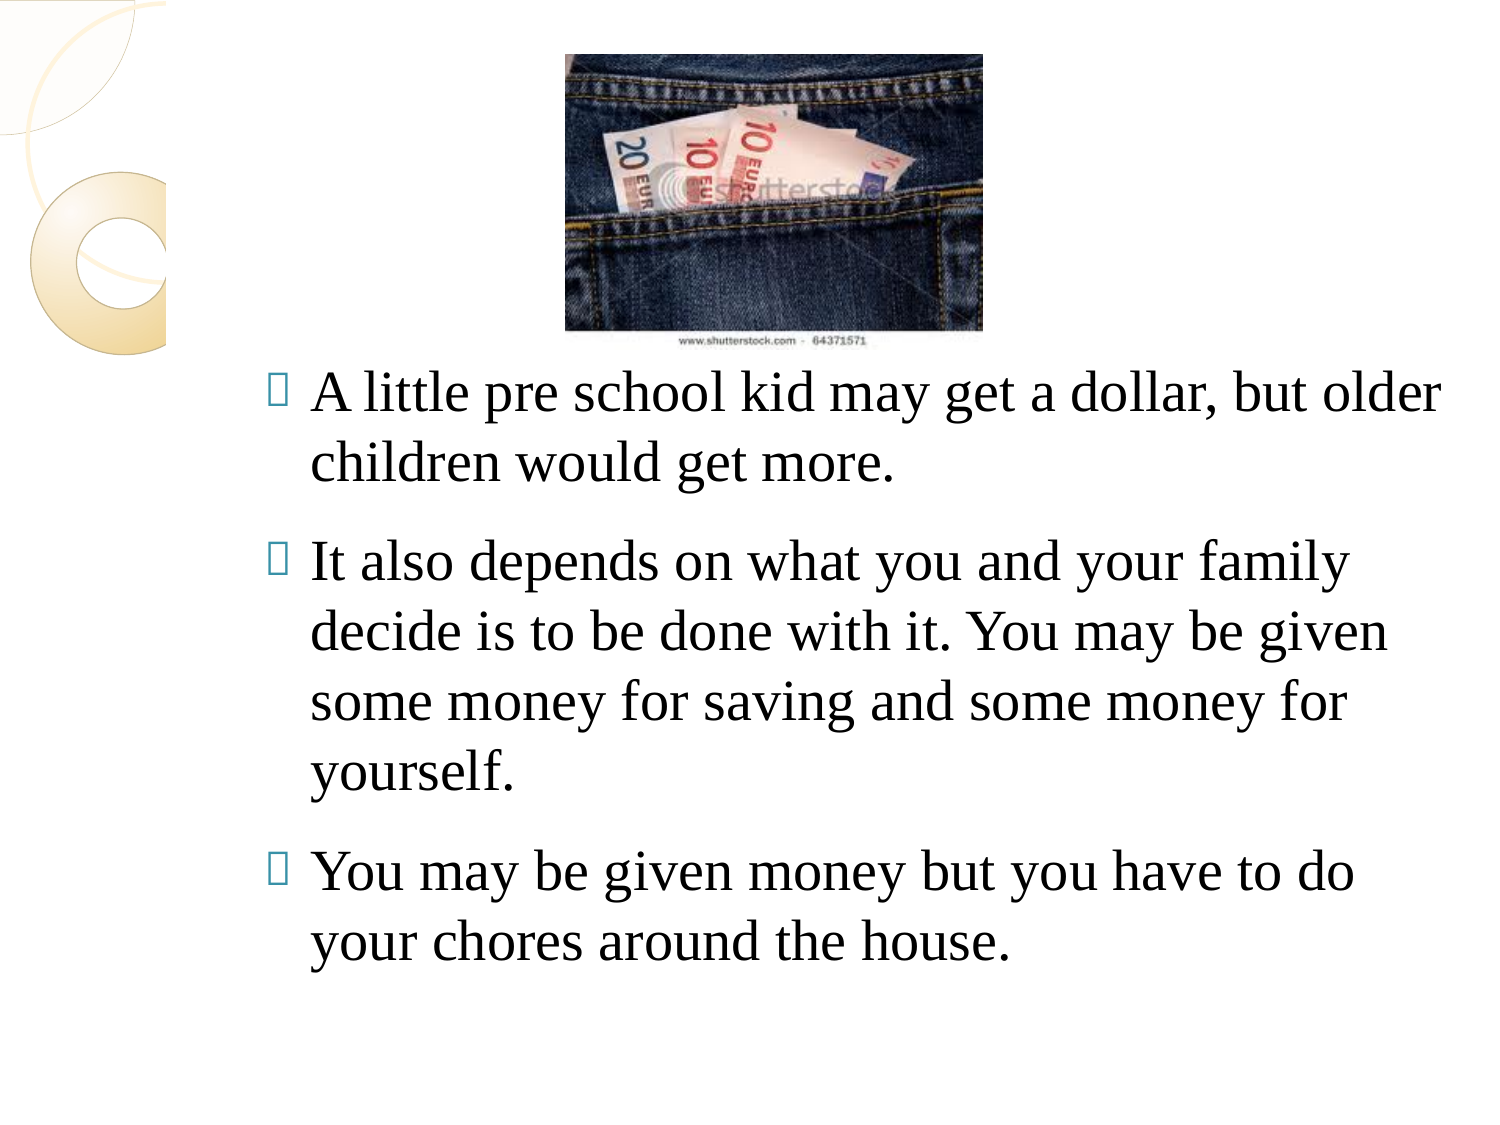

#
A little pre school kid may get a dollar, but older children would get more.
It also depends on what you and your family decide is to be done with it. You may be given some money for saving and some money for yourself.
You may be given money but you have to do your chores around the house.